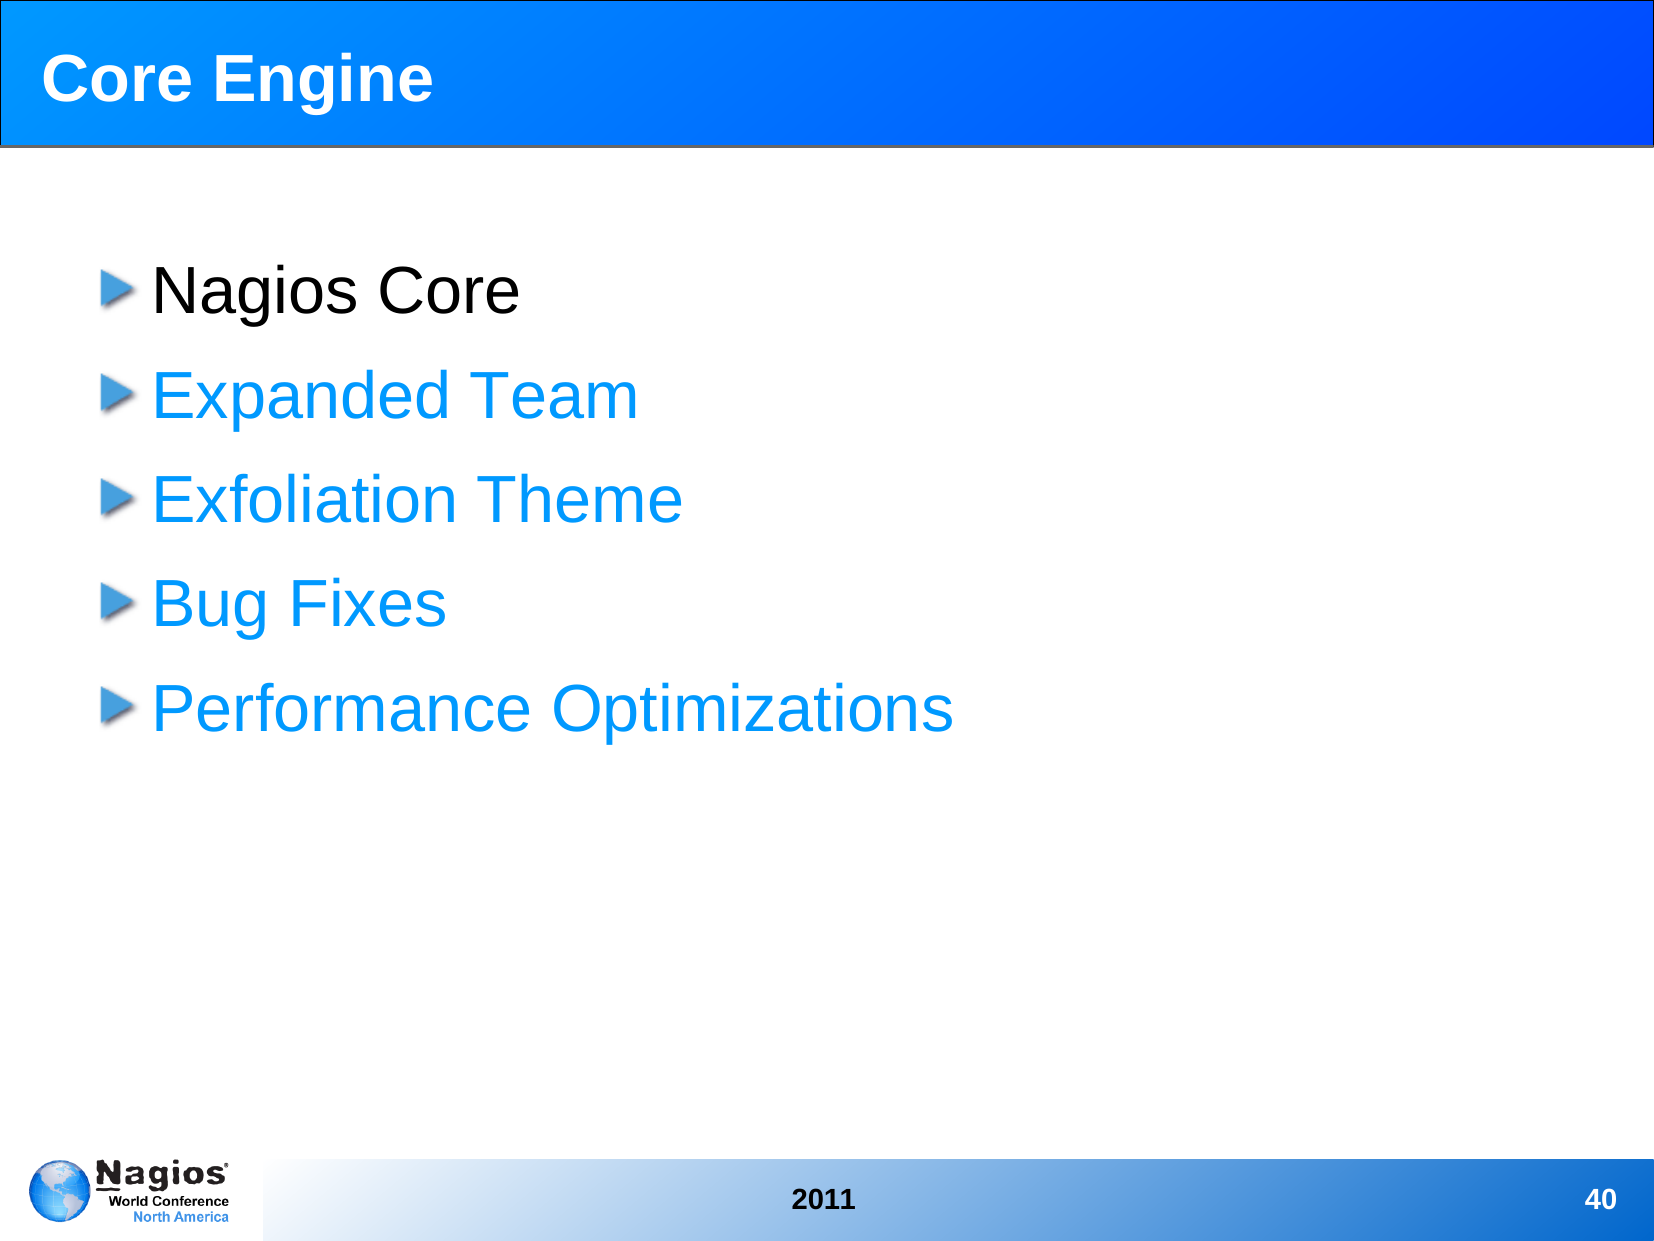

# Core Engine
Nagios Core
Expanded Team
Exfoliation Theme
Bug Fixes
Performance Optimizations
2011
40